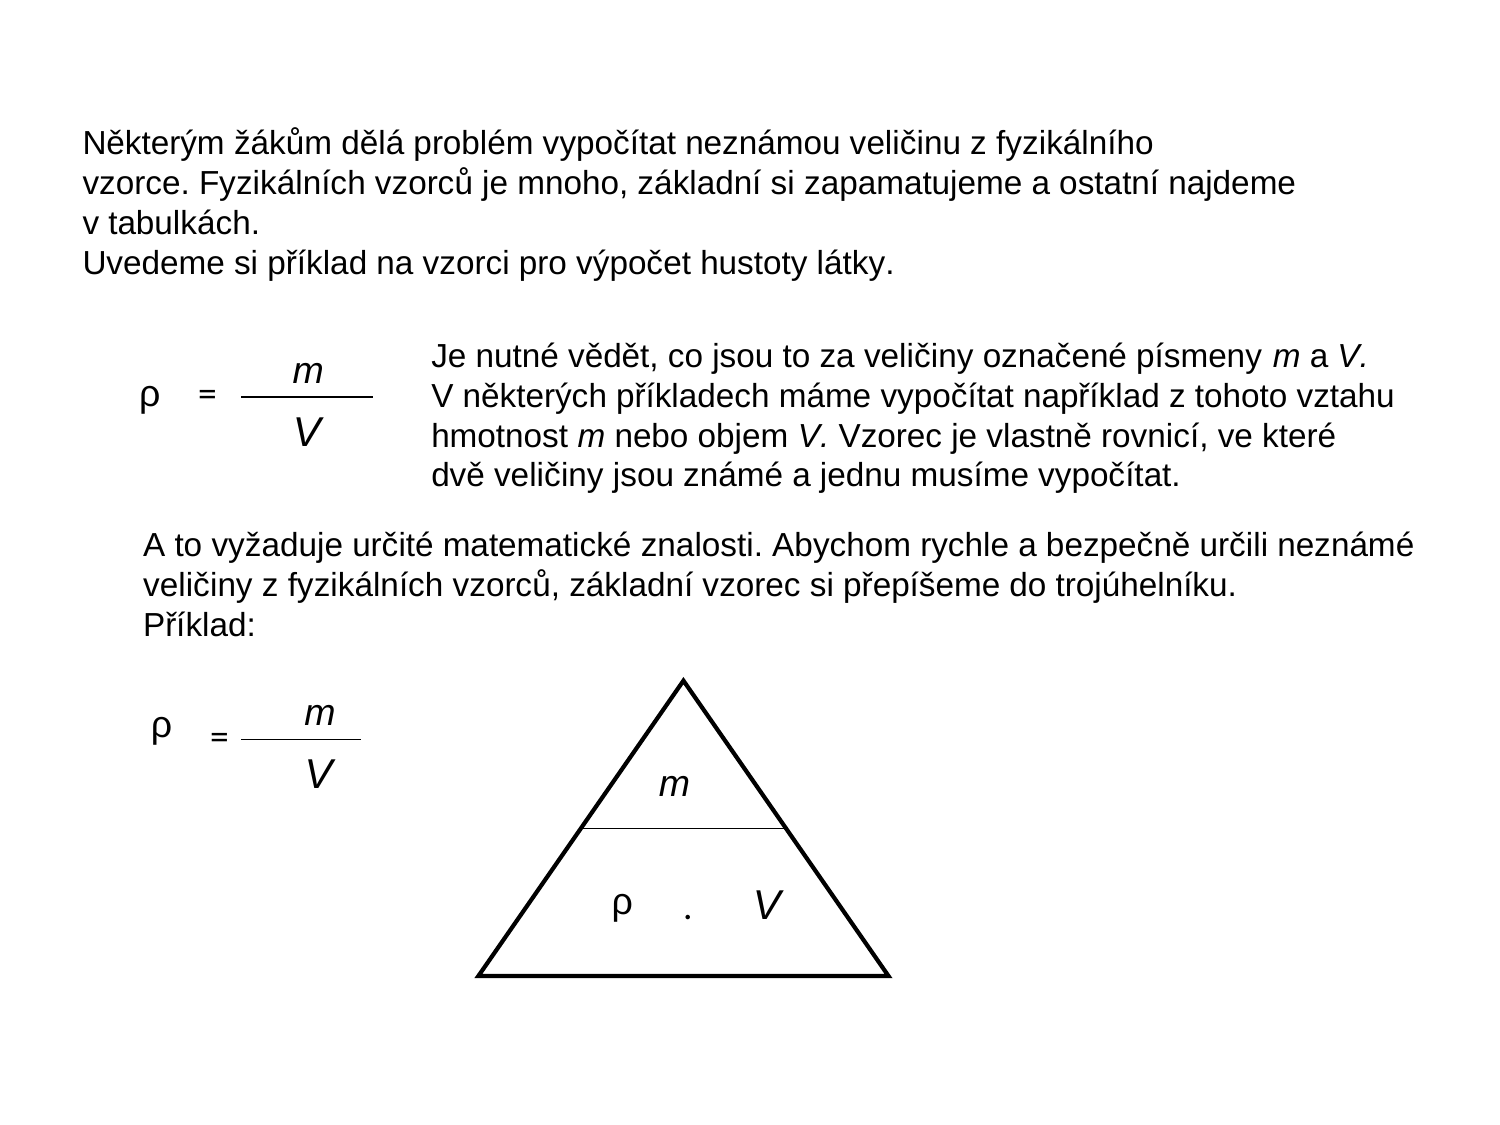

Některým žákům dělá problém vypočítat neznámou veličinu z fyzikálního
vzorce. Fyzikálních vzorců je mnoho, základní si zapamatujeme a ostatní najdeme
v tabulkách.
Uvedeme si příklad na vzorci pro výpočet hustoty látky.
Je nutné vědět, co jsou to za veličiny označené písmeny m a V.
V některých příkladech máme vypočítat například z tohoto vztahu
hmotnost m nebo objem V. Vzorec je vlastně rovnicí, ve které
dvě veličiny jsou známé a jednu musíme vypočítat.
m
ρ
=
V
A to vyžaduje určité matematické znalosti. Abychom rychle a bezpečně určili neznámé
veličiny z fyzikálních vzorců, základní vzorec si přepíšeme do trojúhelníku.
Příklad:
m
m
ρ
ρ
. V
ρ
=
V